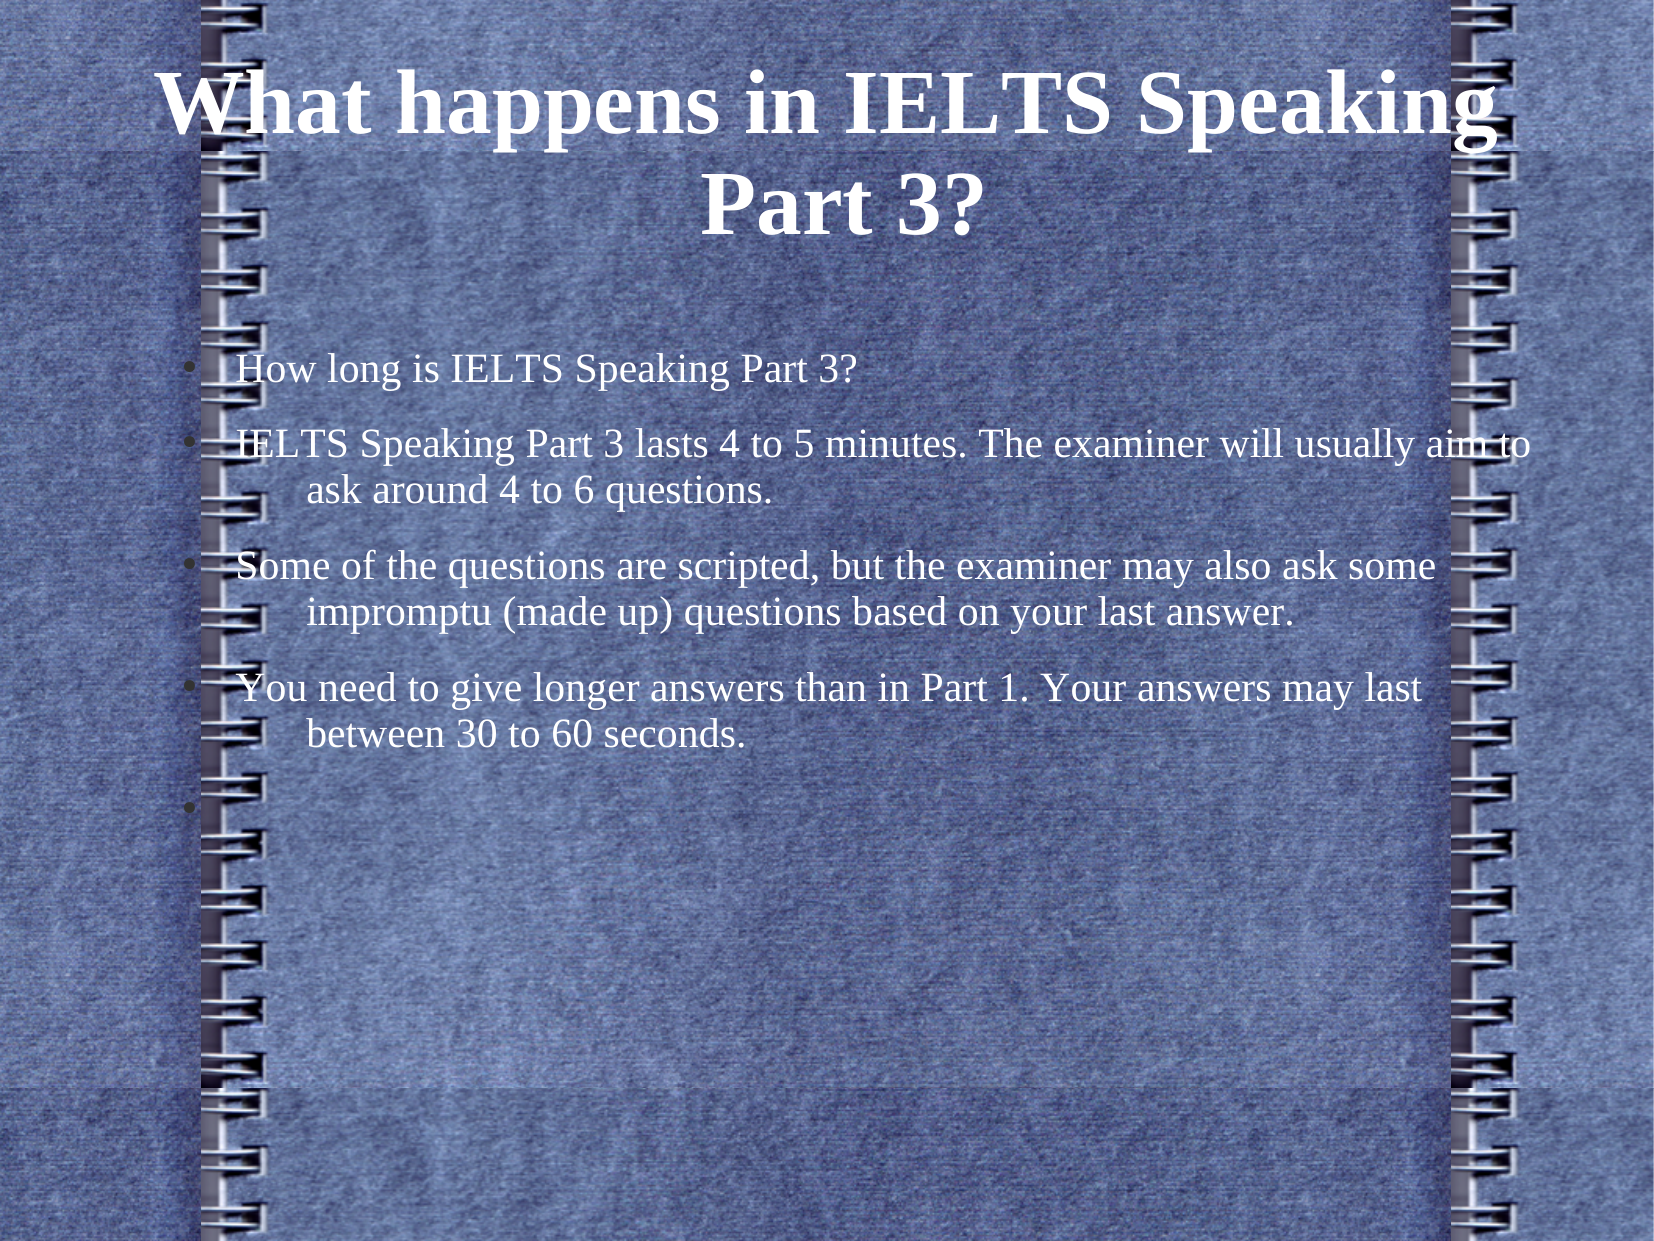

# What happens in IELTS Speaking Part 3?
How long is IELTS Speaking Part 3?
IELTS Speaking Part 3 lasts 4 to 5 minutes. The examiner will usually aim to ask around 4 to 6 questions.
Some of the questions are scripted, but the examiner may also ask some impromptu (made up) questions based on your last answer.
You need to give longer answers than in Part 1. Your answers may last between 30 to 60 seconds.